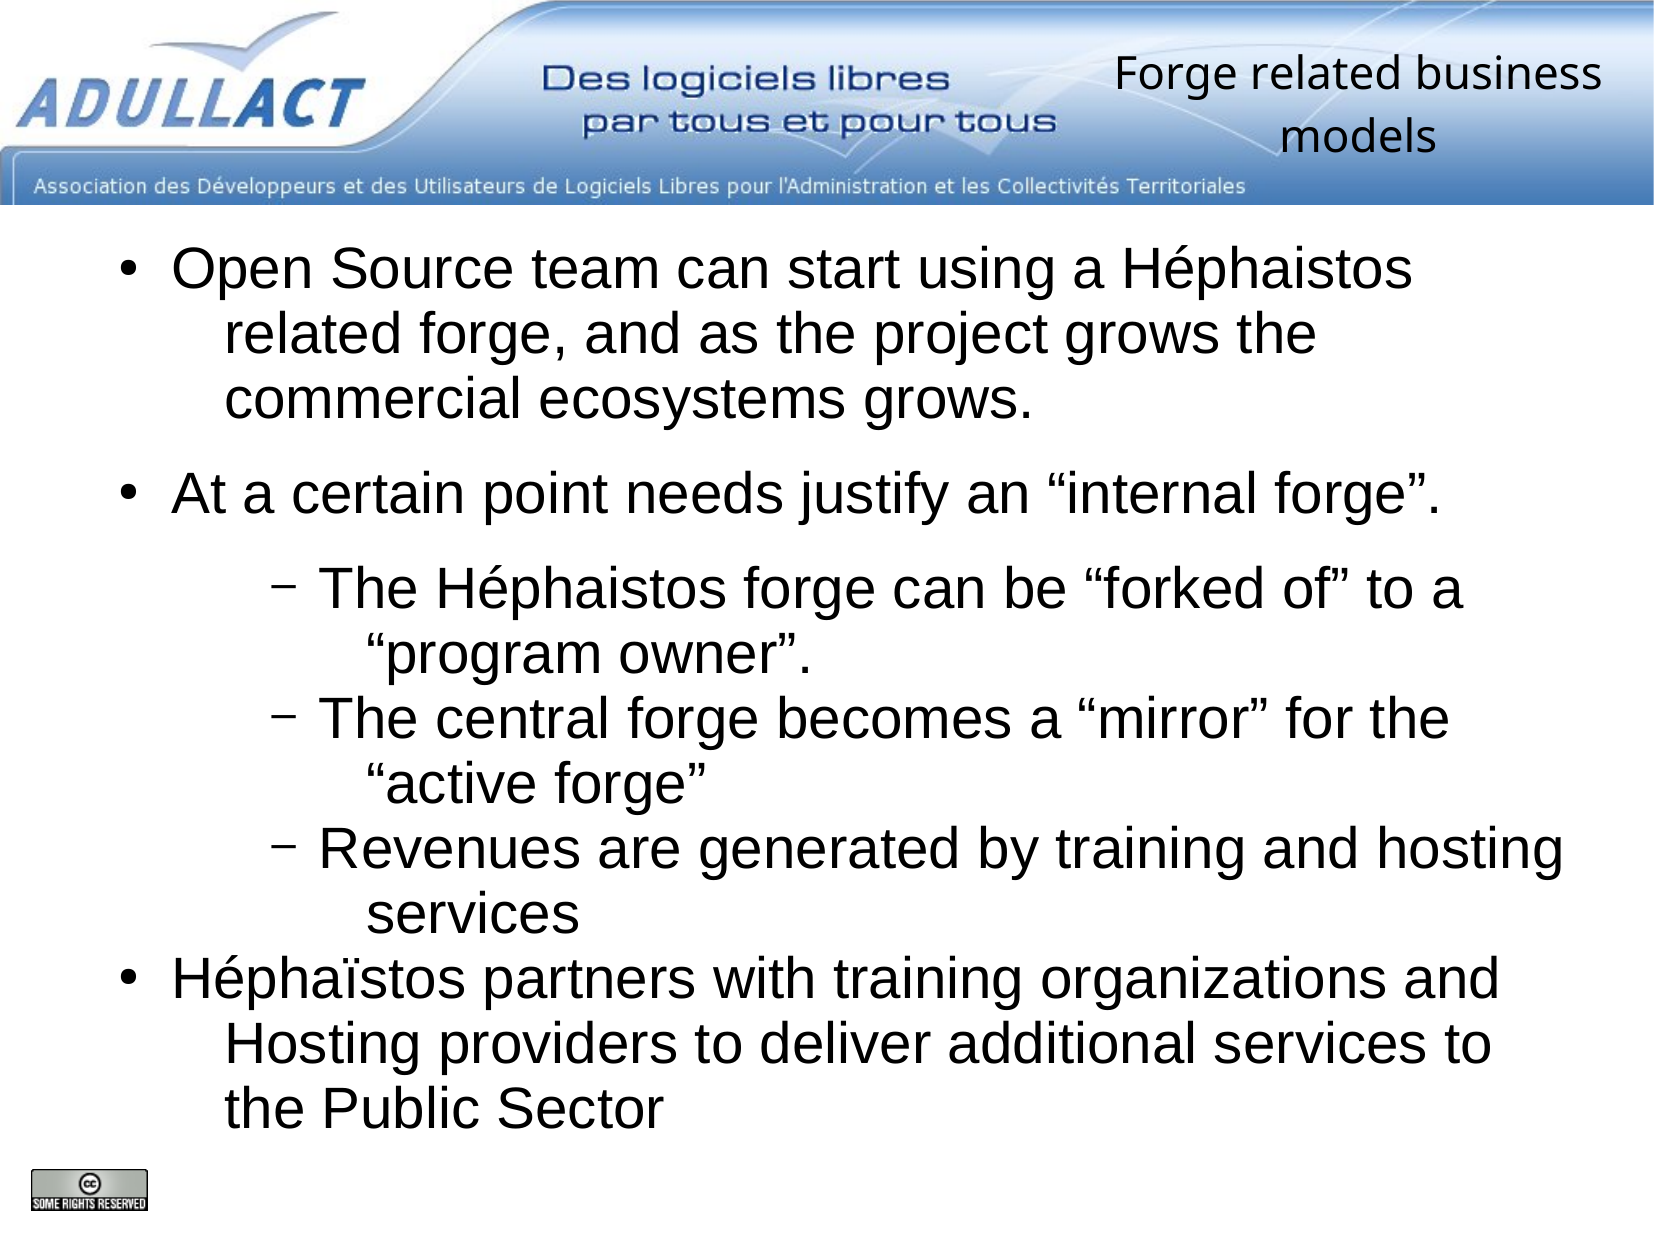

# Forge related business models
Open Source team can start using a Héphaistos related forge, and as the project grows the commercial ecosystems grows.
At a certain point needs justify an “internal forge”.
The Héphaistos forge can be “forked of” to a “program owner”.
The central forge becomes a “mirror” for the “active forge”
Revenues are generated by training and hosting services
Héphaïstos partners with training organizations and Hosting providers to deliver additional services to the Public Sector